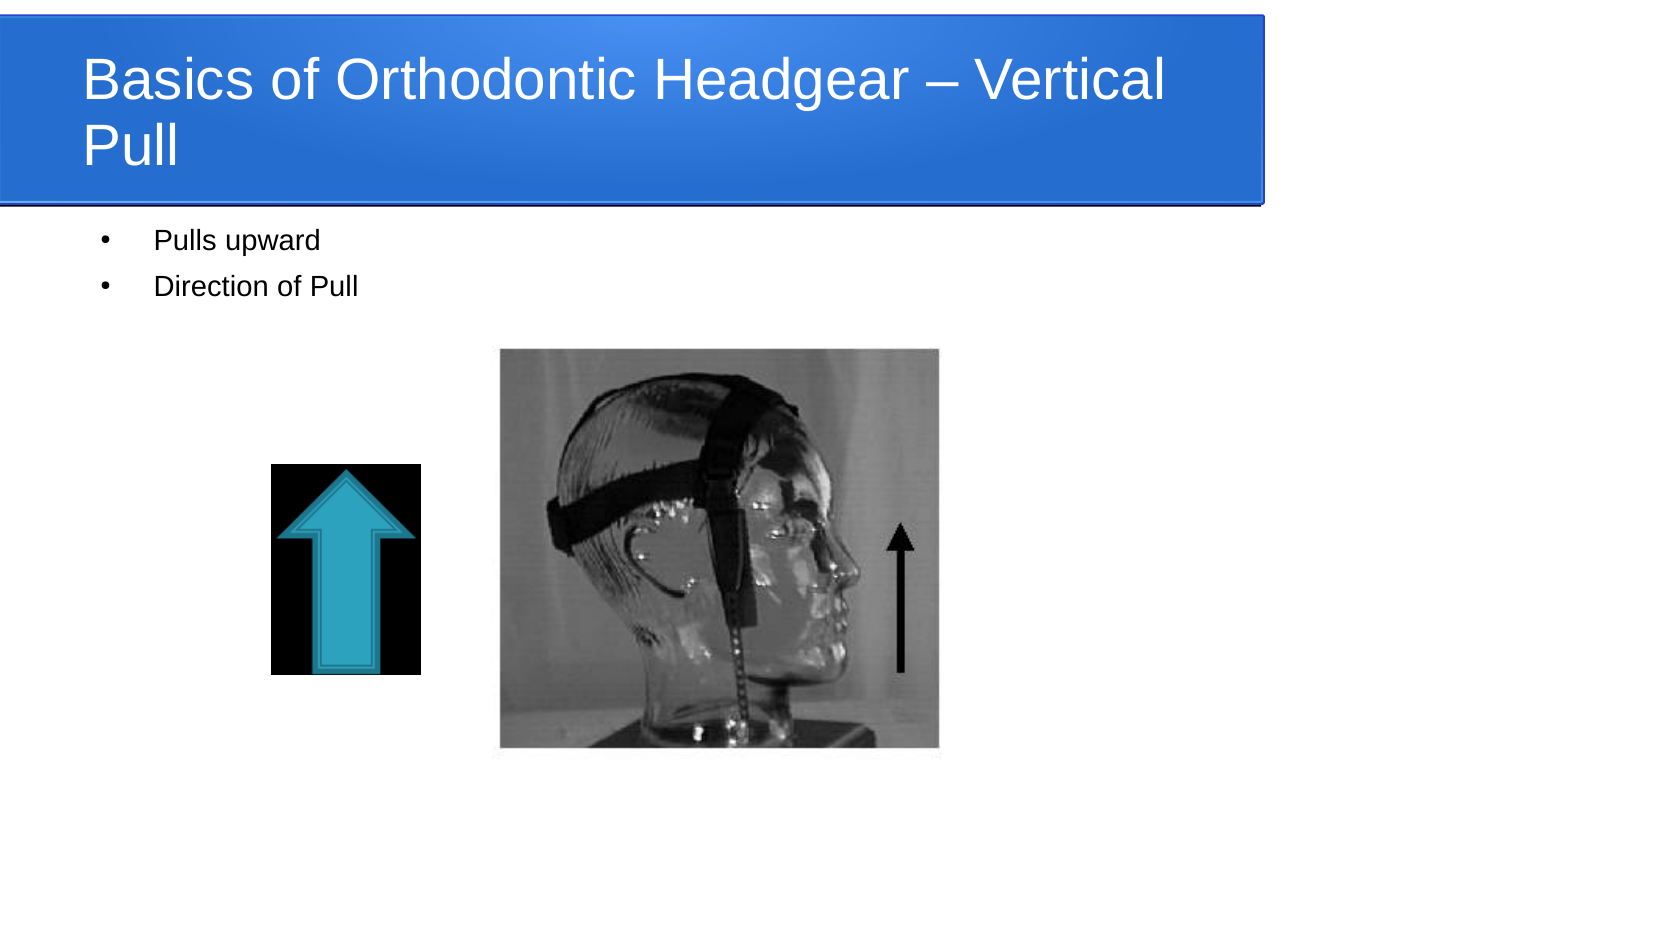

# Basics of Orthodontic Headgear – Vertical Pull
Pulls upward
Direction of Pull